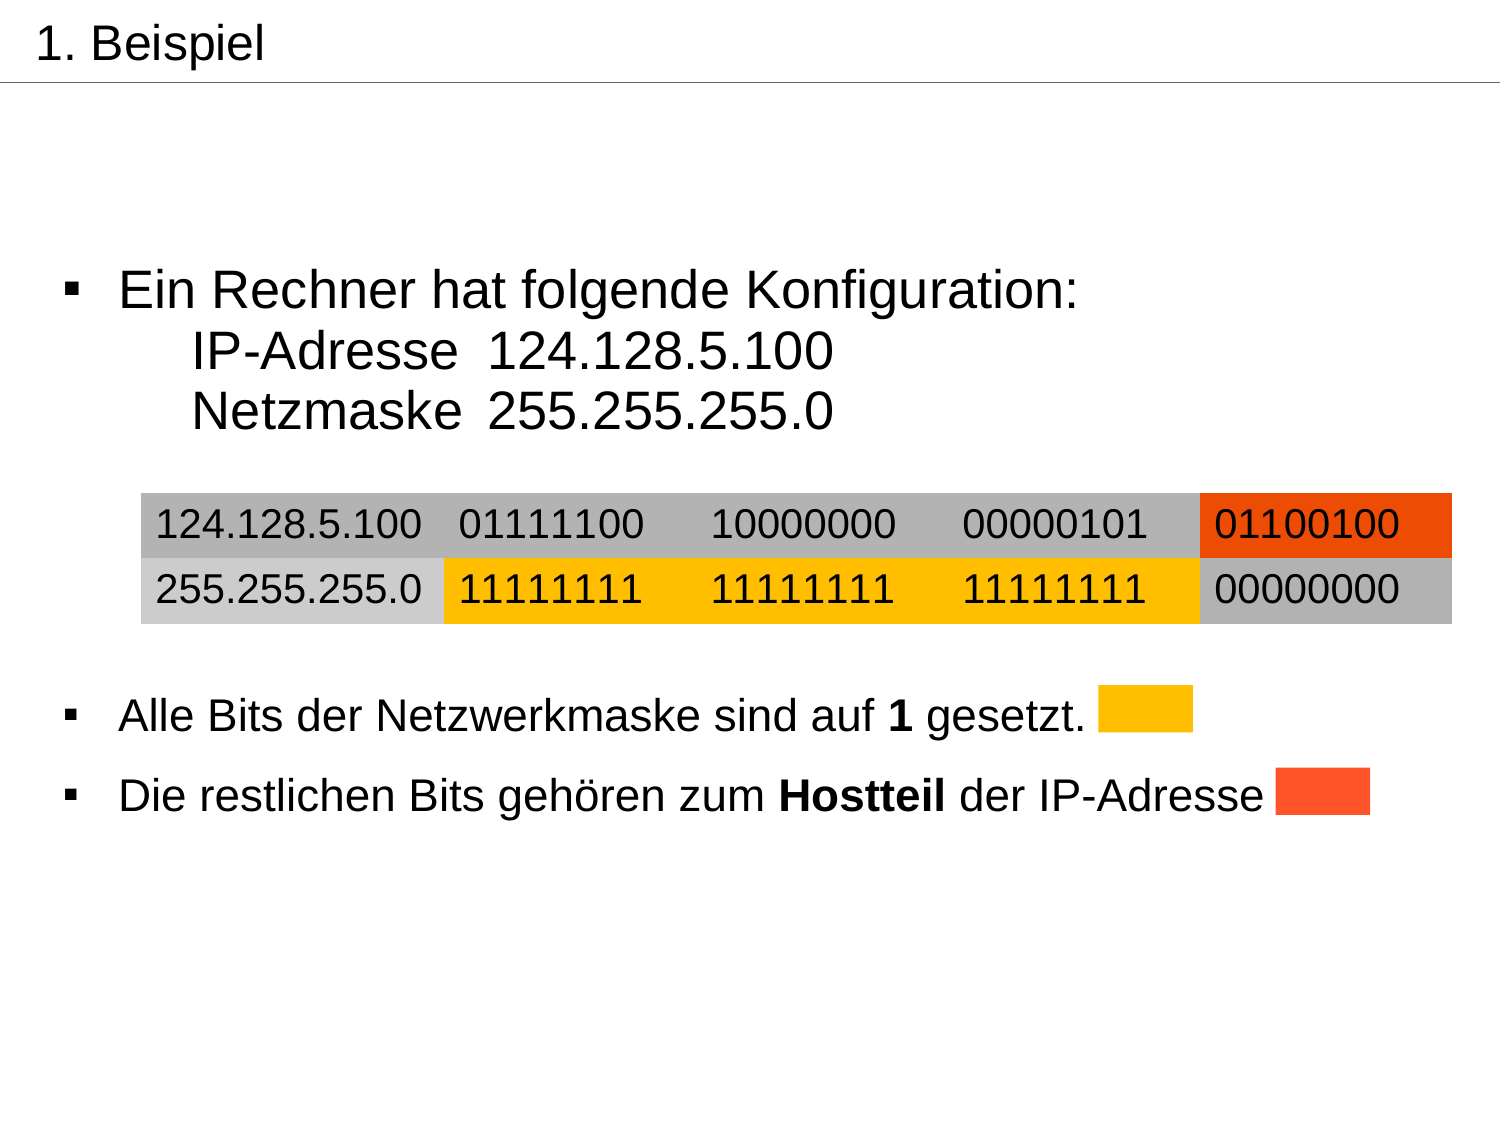

# 1. Beispiel
Ein Rechner hat folgende Konfiguration:
	IP-Adresse 	124.128.5.100
	Netzmaske 	255.255.255.0
Alle Bits der Netzwerkmaske sind auf 1 gesetzt.
Die restlichen Bits gehören zum Hostteil der IP-Adresse
| 124.128.5.100 | 01111100 | 10000000 | 00000101 | 01100100 |
| --- | --- | --- | --- | --- |
| 255.255.255.0 | 11111111 | 11111111 | 11111111 | 00000000 |